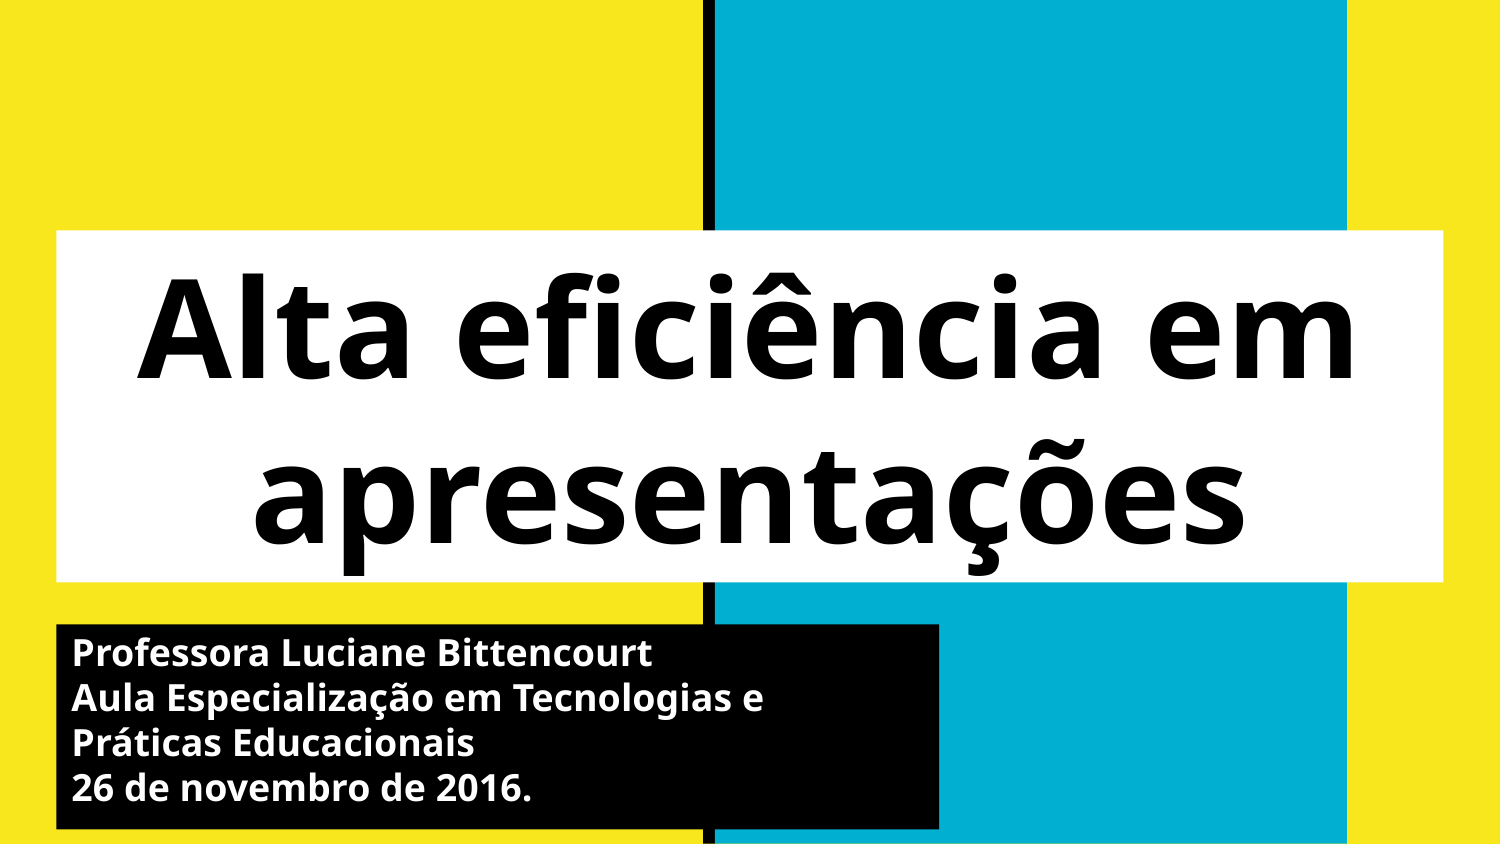

# Alta eficiência em apresentações
Professora Luciane Bittencourt
Aula Especialização em Tecnologias e Práticas Educacionais
26 de novembro de 2016.